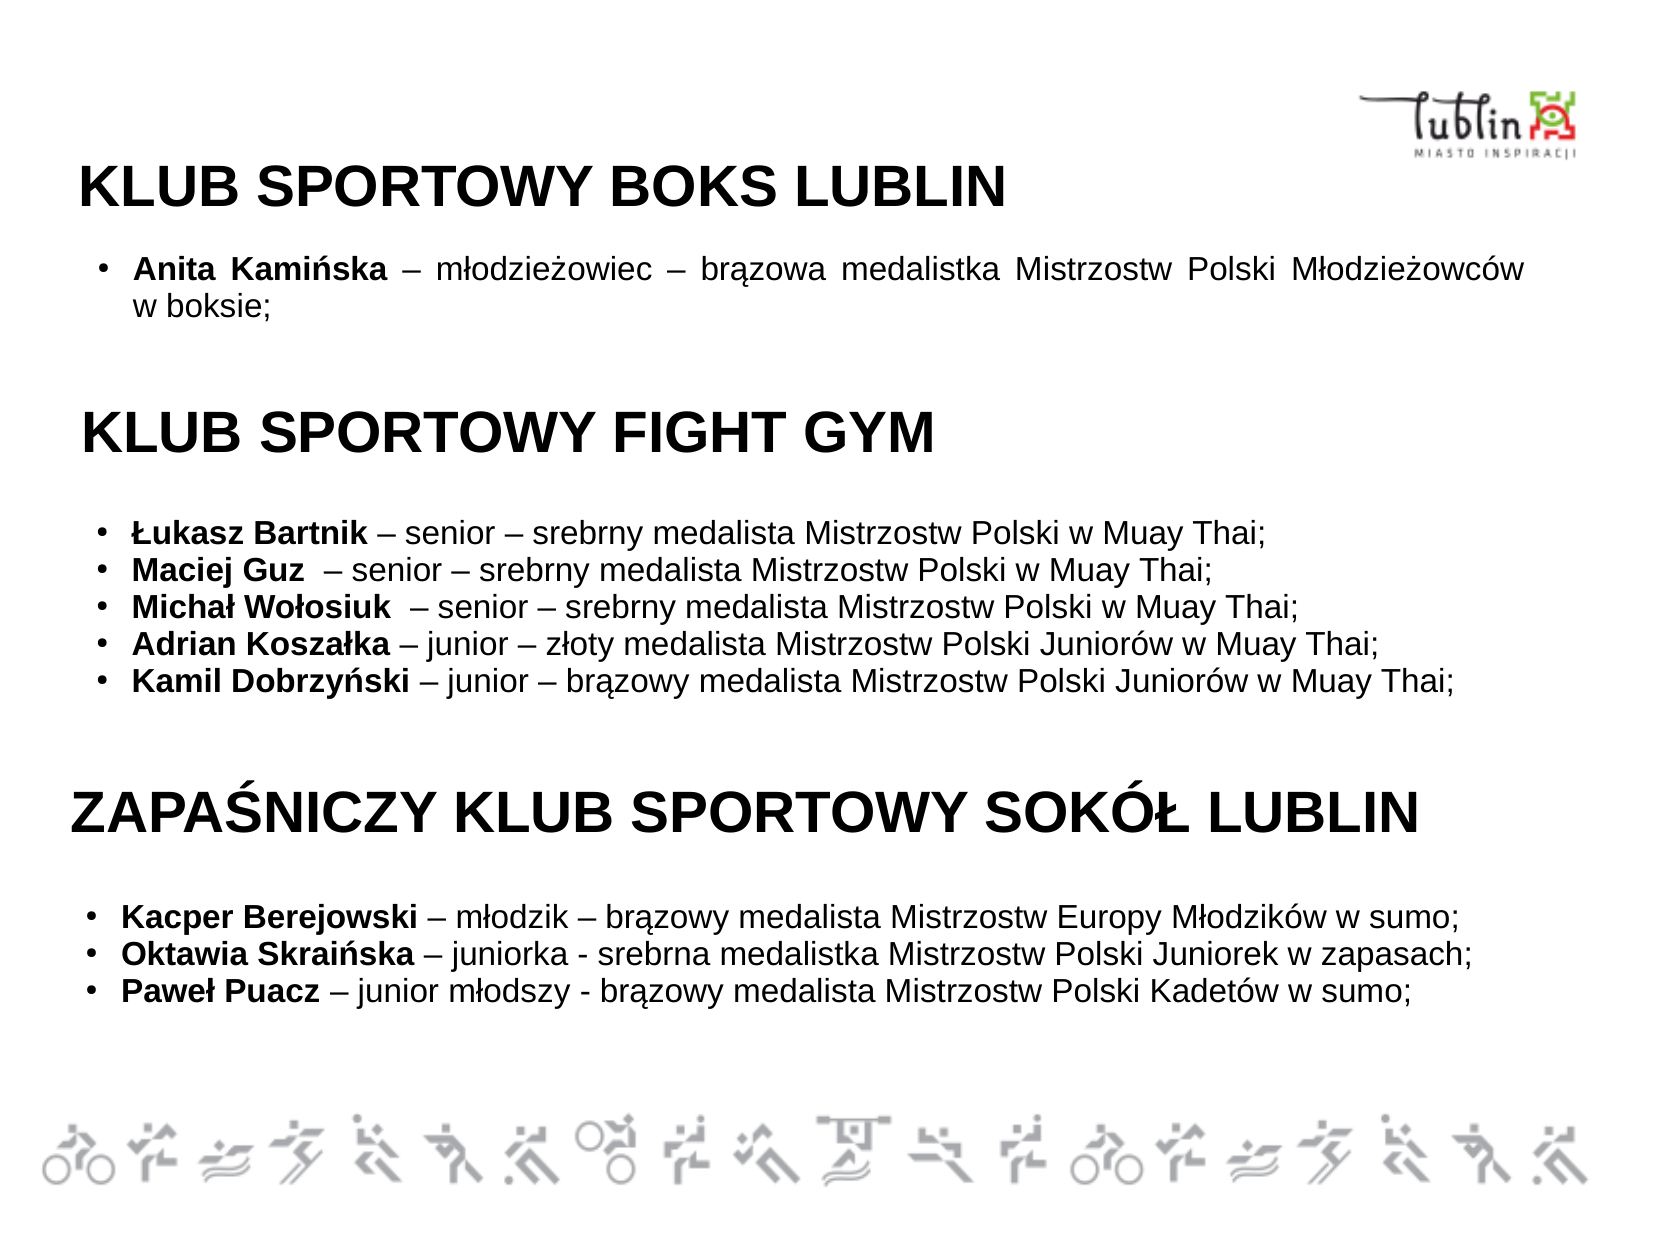

#
KLUB SPORTOWY BOKS LUBLIN
Anita Kamińska – młodzieżowiec – brązowa medalistka Mistrzostw Polski Młodzieżowców
w boksie;
KLUB SPORTOWY FIGHT GYM
Łukasz Bartnik – senior – srebrny medalista Mistrzostw Polski w Muay Thai;
Maciej Guz – senior – srebrny medalista Mistrzostw Polski w Muay Thai;
Michał Wołosiuk – senior – srebrny medalista Mistrzostw Polski w Muay Thai;
Adrian Koszałka – junior – złoty medalista Mistrzostw Polski Juniorów w Muay Thai;
Kamil Dobrzyński – junior – brązowy medalista Mistrzostw Polski Juniorów w Muay Thai;
ZAPAŚNICZY KLUB SPORTOWY SOKÓŁ LUBLIN
Kacper Berejowski – młodzik – brązowy medalista Mistrzostw Europy Młodzików w sumo;
Oktawia Skraińska – juniorka - srebrna medalistka Mistrzostw Polski Juniorek w zapasach;
Paweł Puacz – junior młodszy - brązowy medalista Mistrzostw Polski Kadetów w sumo;